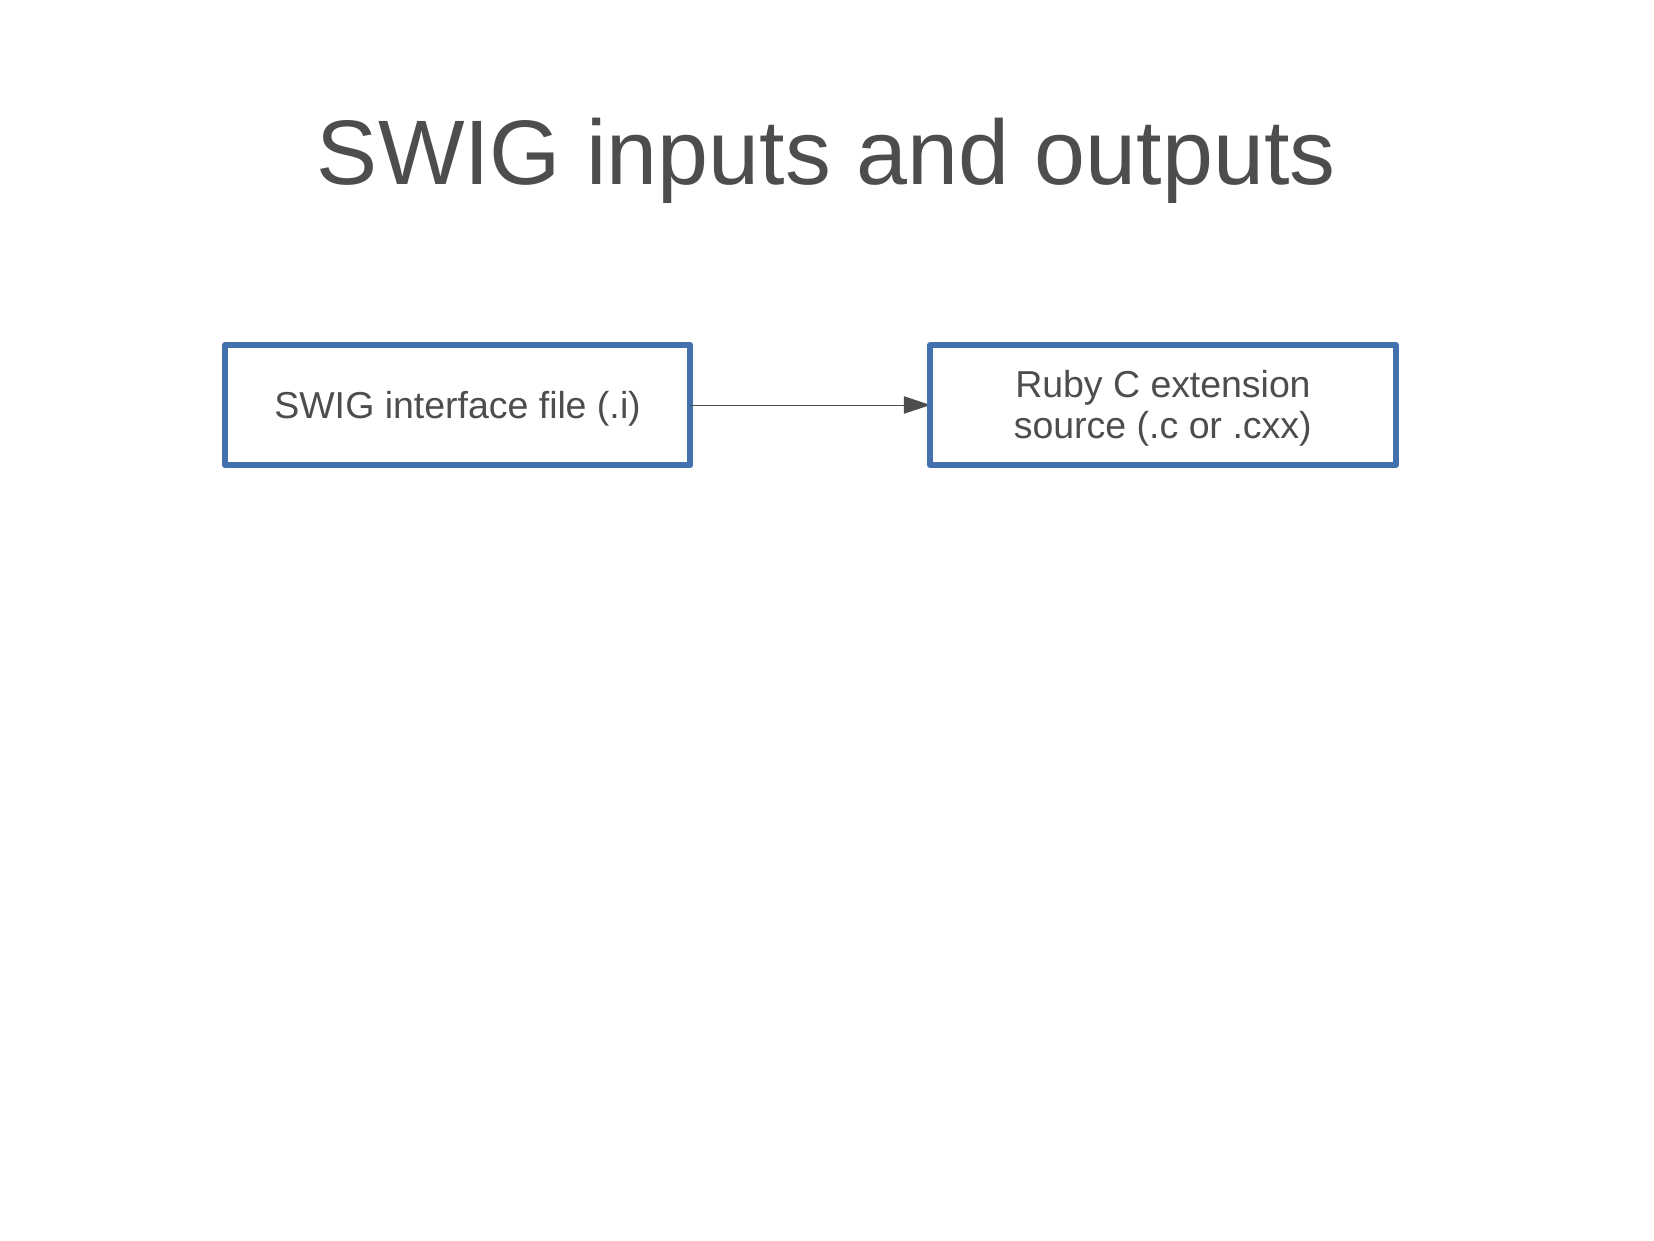

# SWIG inputs and outputs
SWIG interface file (.i)
Ruby C extension
source (.c or .cxx)